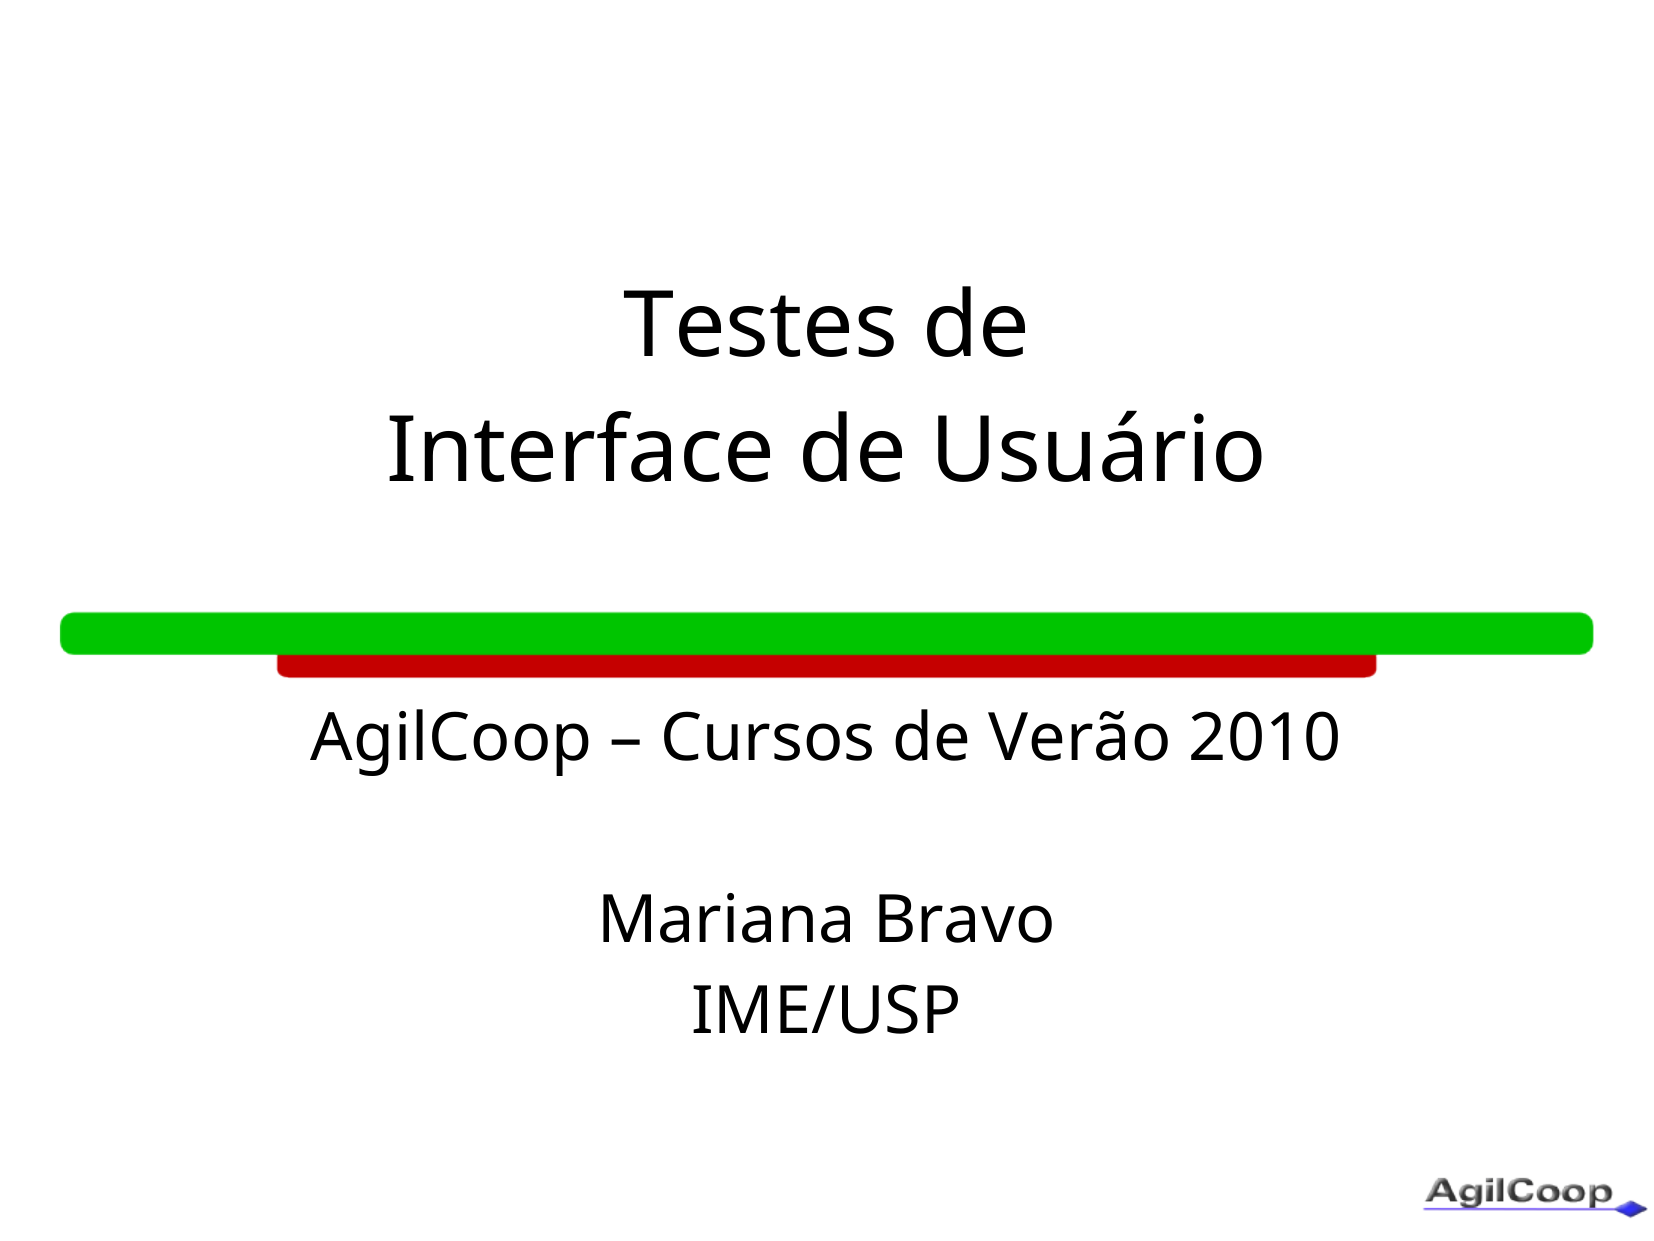

# Testes de Interface de Usuário
AgilCoop – Cursos de Verão 2010
Mariana Bravo
IME/USP